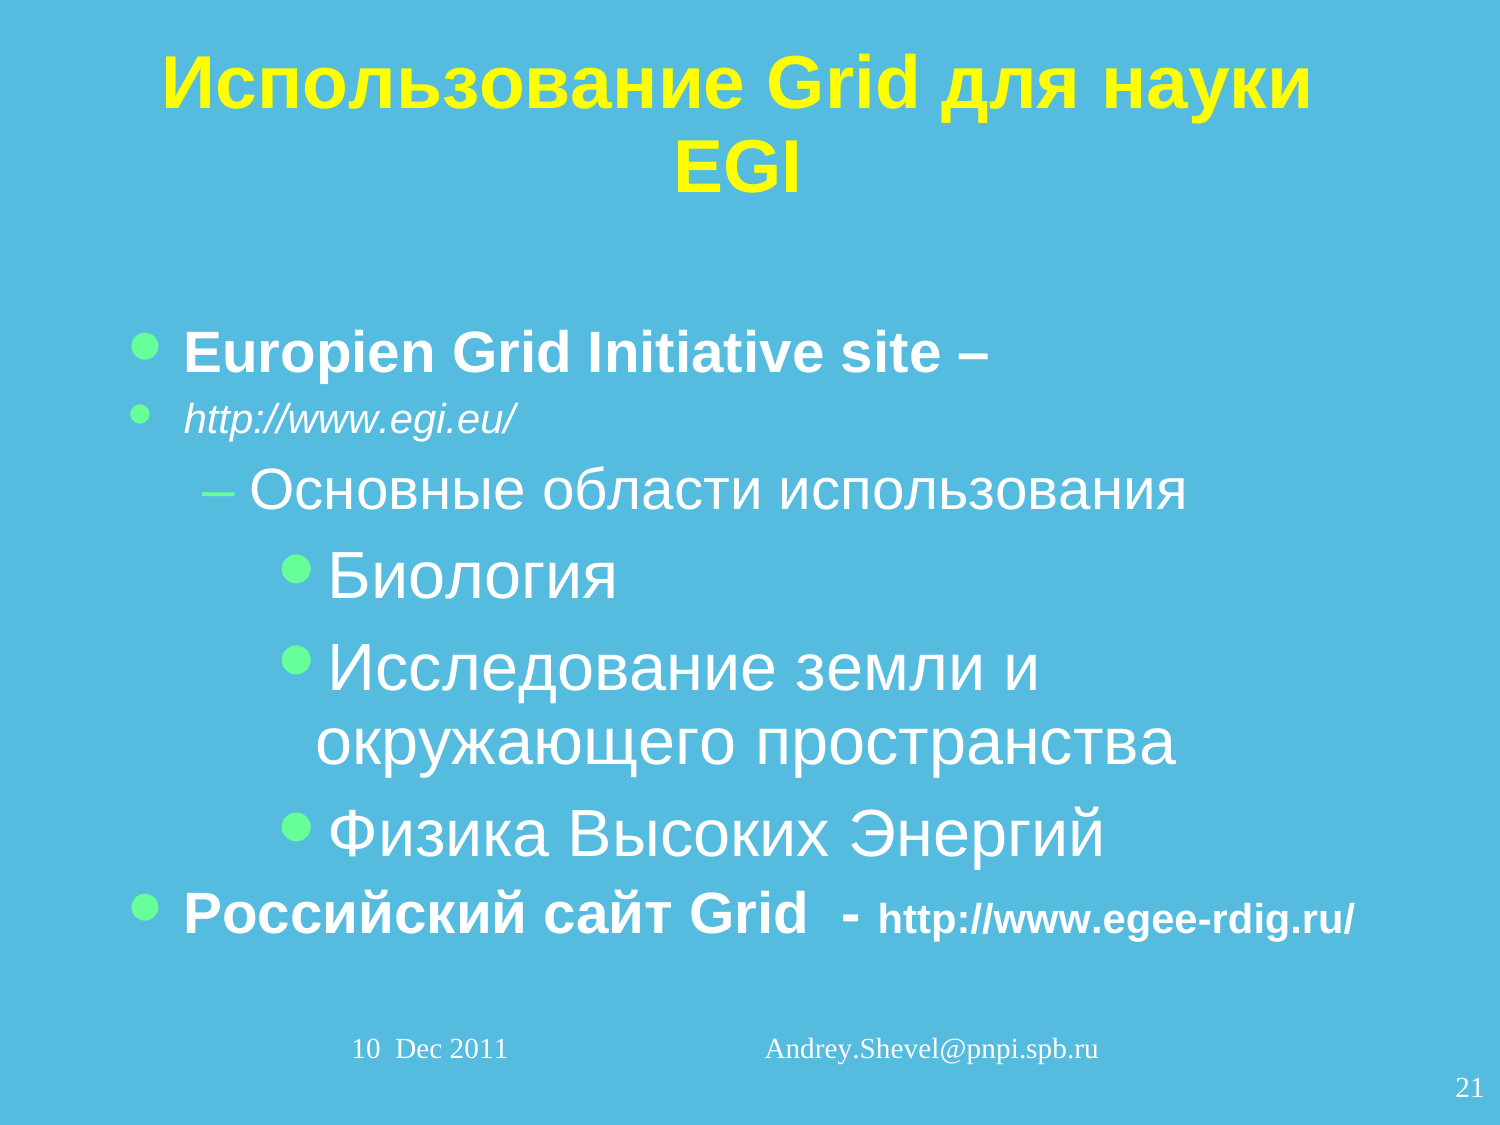

# Использование Grid для науки EGI
Europien Grid Initiative site –
http://www.egi.eu/
Основные области использования
Биология
Исследование земли и окружающего пространства
Физика Высоких Энергий
Российский сайт Grid - http://www.egee-rdig.ru/
21